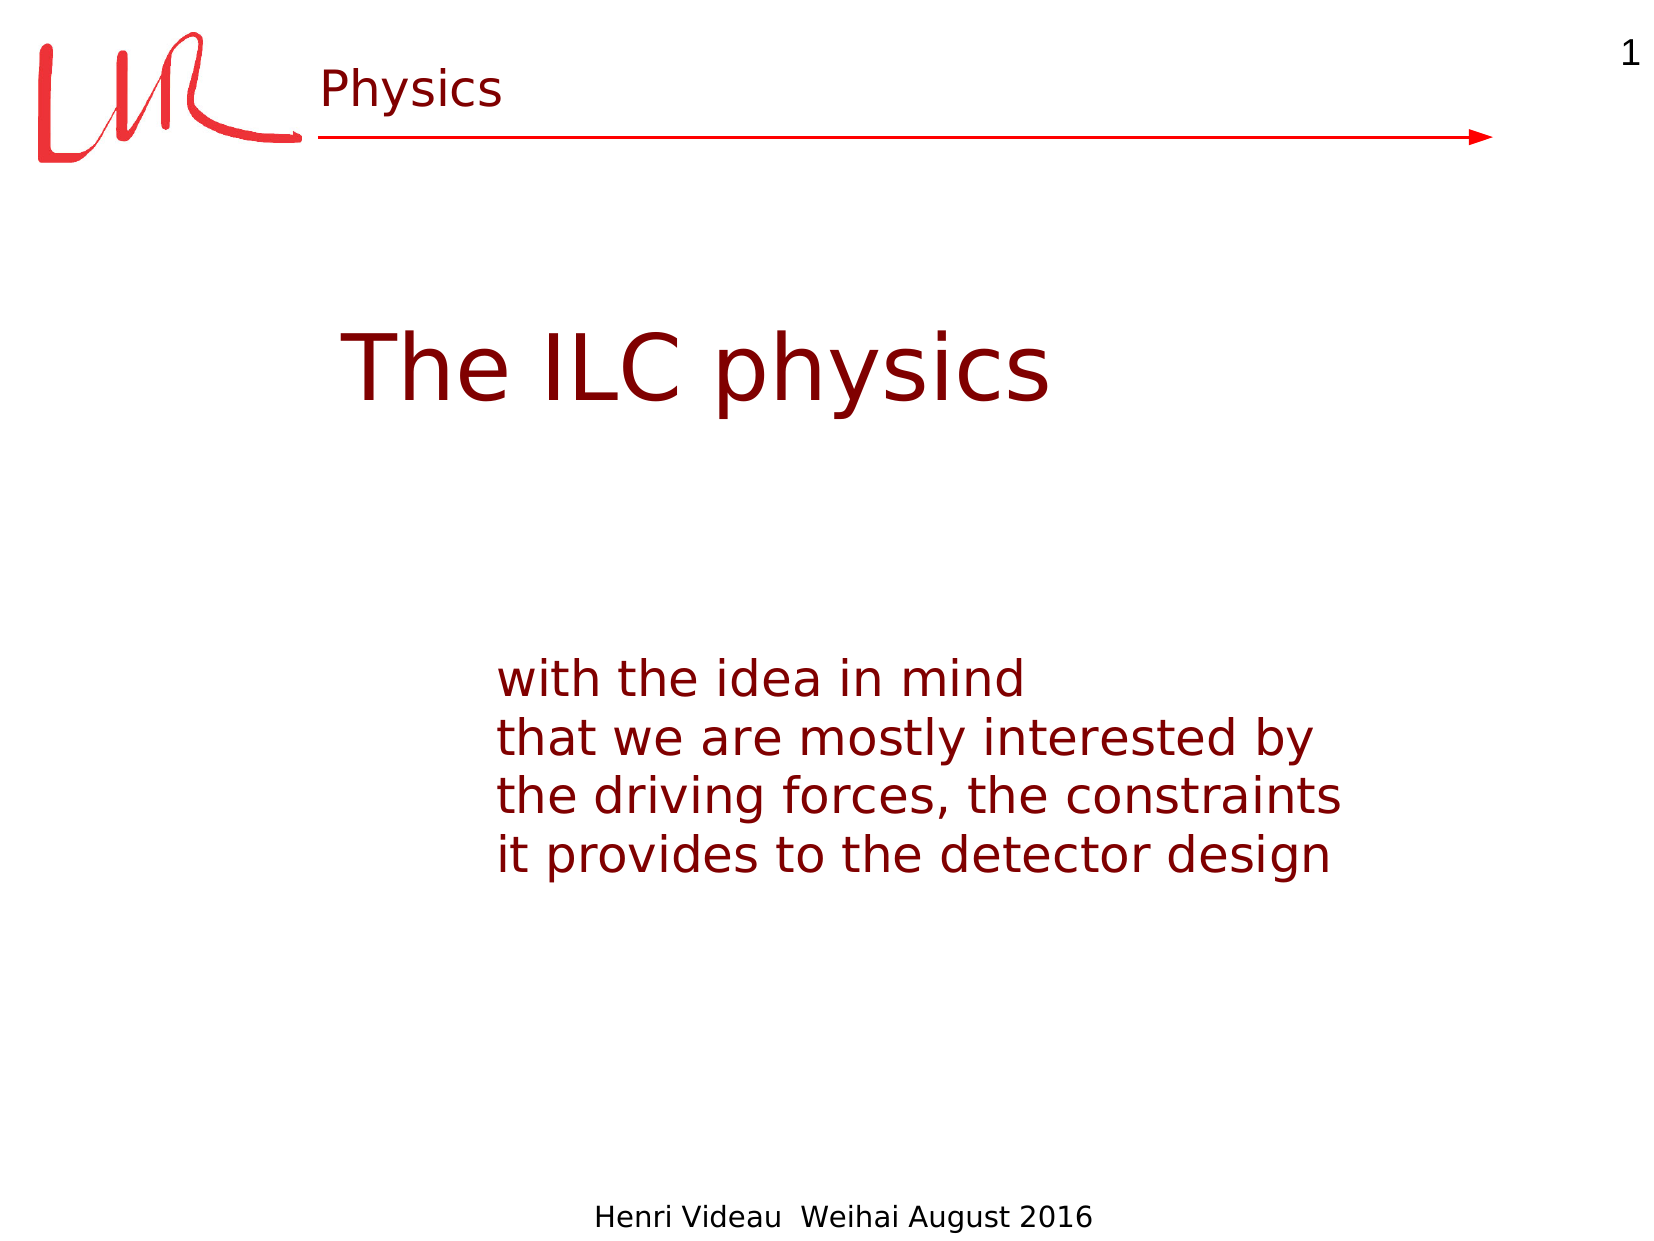

The ILC physics
with the idea in mind
that we are mostly interested by
the driving forces, the constraints
it provides to the detector design